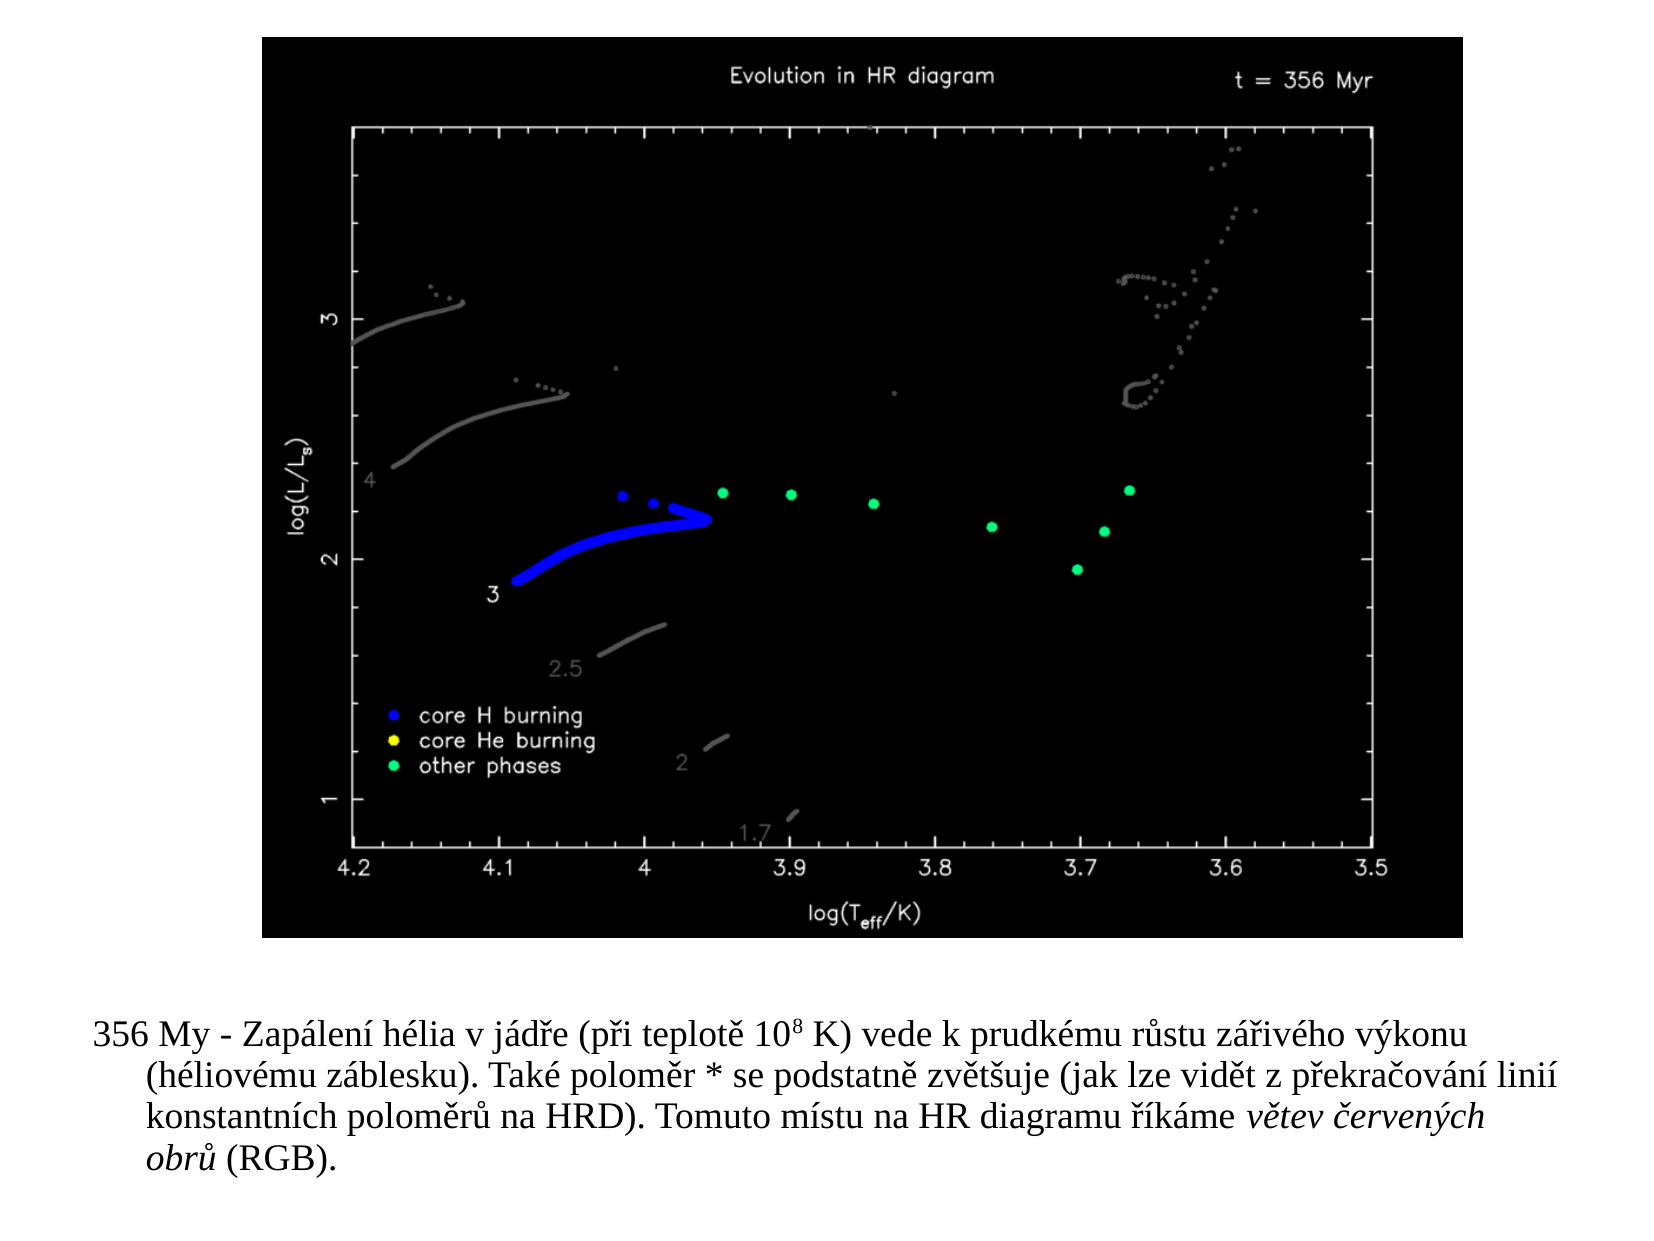

# 356 My - Zapálení hélia v jádře (při teplotě 108 K) vede k prudkému růstu zářivého výkonu (héliovému záblesku). Také poloměr * se podstatně zvětšuje (jak lze vidět z překračování linií konstantních poloměrů na HRD). Tomuto místu na HR diagramu říkáme větev červených obrů (RGB).